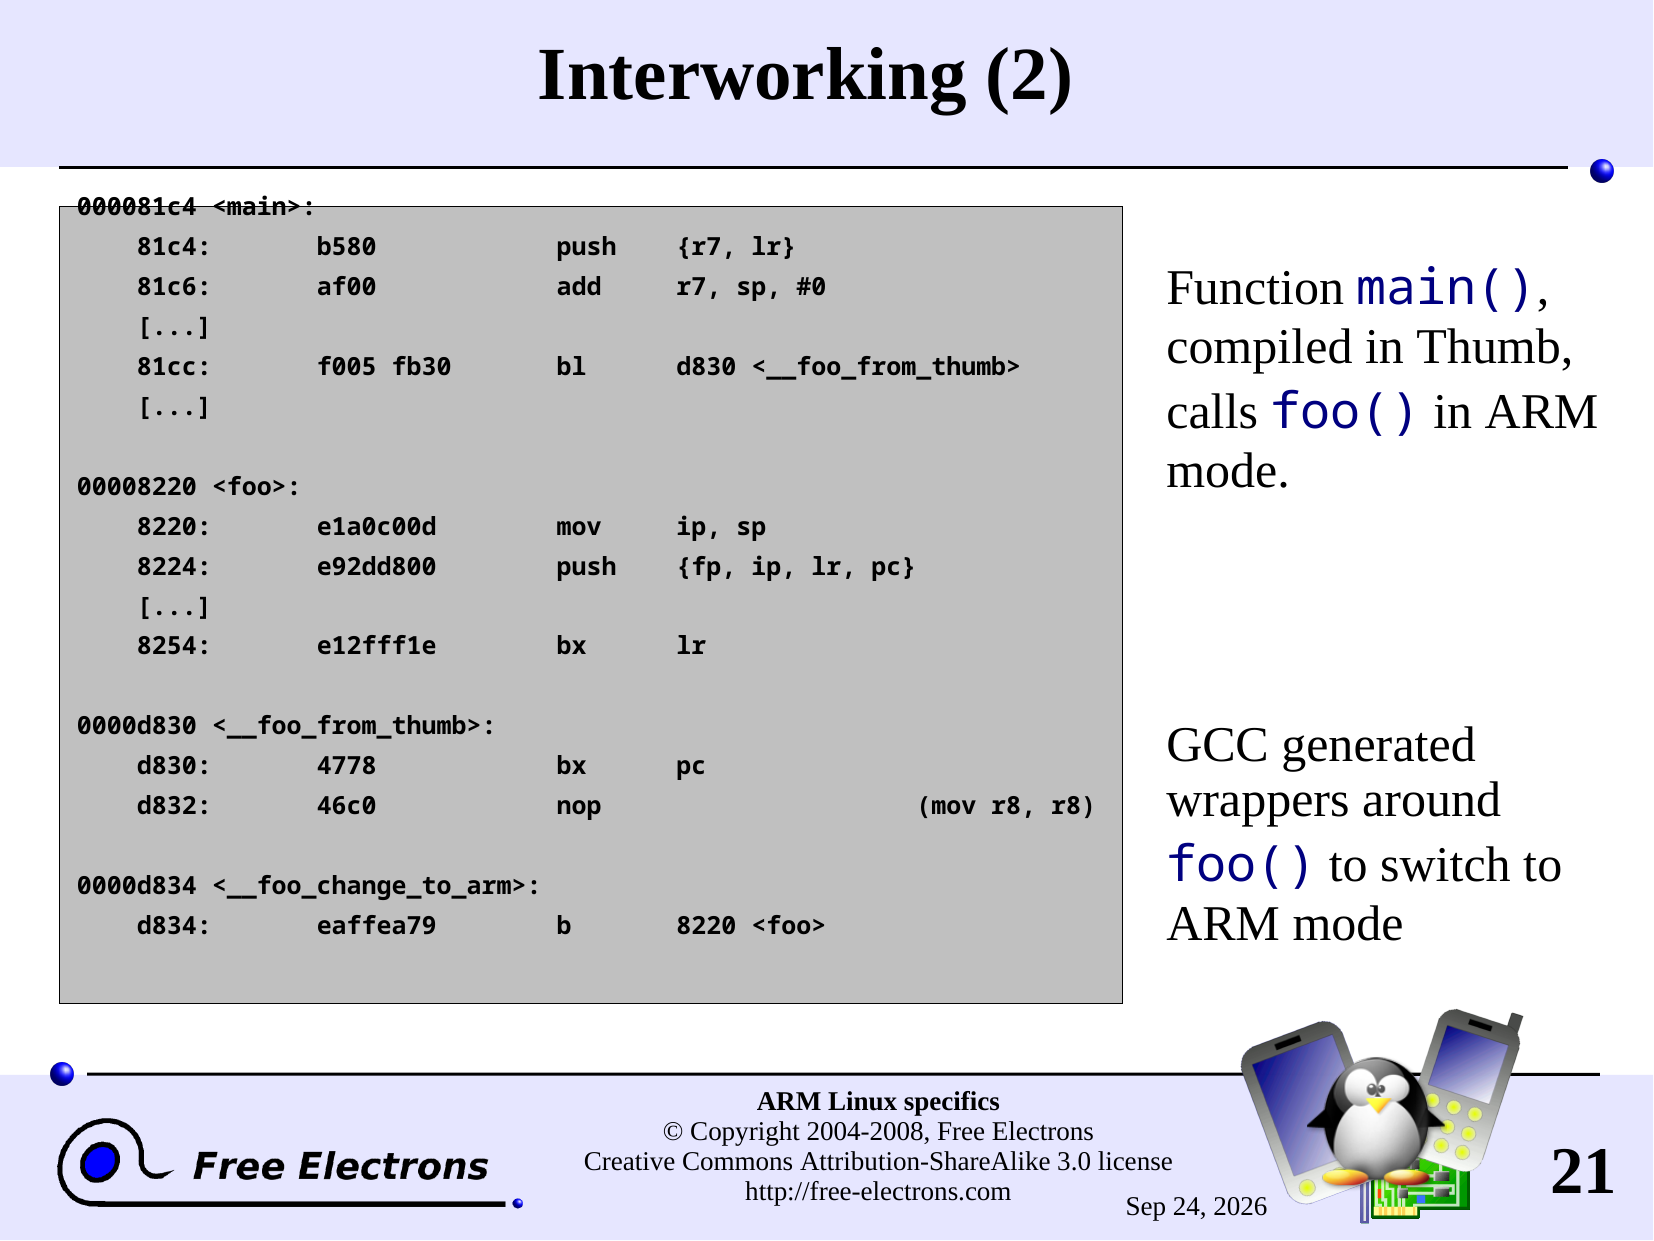

# Interworking (2)
000081c4 <main>:
 81c4: b580 push {r7, lr}
 81c6: af00 add r7, sp, #0
 [...]
 81cc: f005 fb30 bl d830 <__foo_from_thumb>
 [...]
00008220 <foo>:
 8220: e1a0c00d mov ip, sp
 8224: e92dd800 push {fp, ip, lr, pc}
 [...]
 8254: e12fff1e bx lr
0000d830 <__foo_from_thumb>:
 d830: 4778 bx pc
 d832: 46c0 nop (mov r8, r8)
0000d834 <__foo_change_to_arm>:
 d834: eaffea79 b 8220 <foo>
Function main(), compiled in Thumb, calls foo() in ARM mode.
GCC generated wrappers around foo() to switch to ARM mode